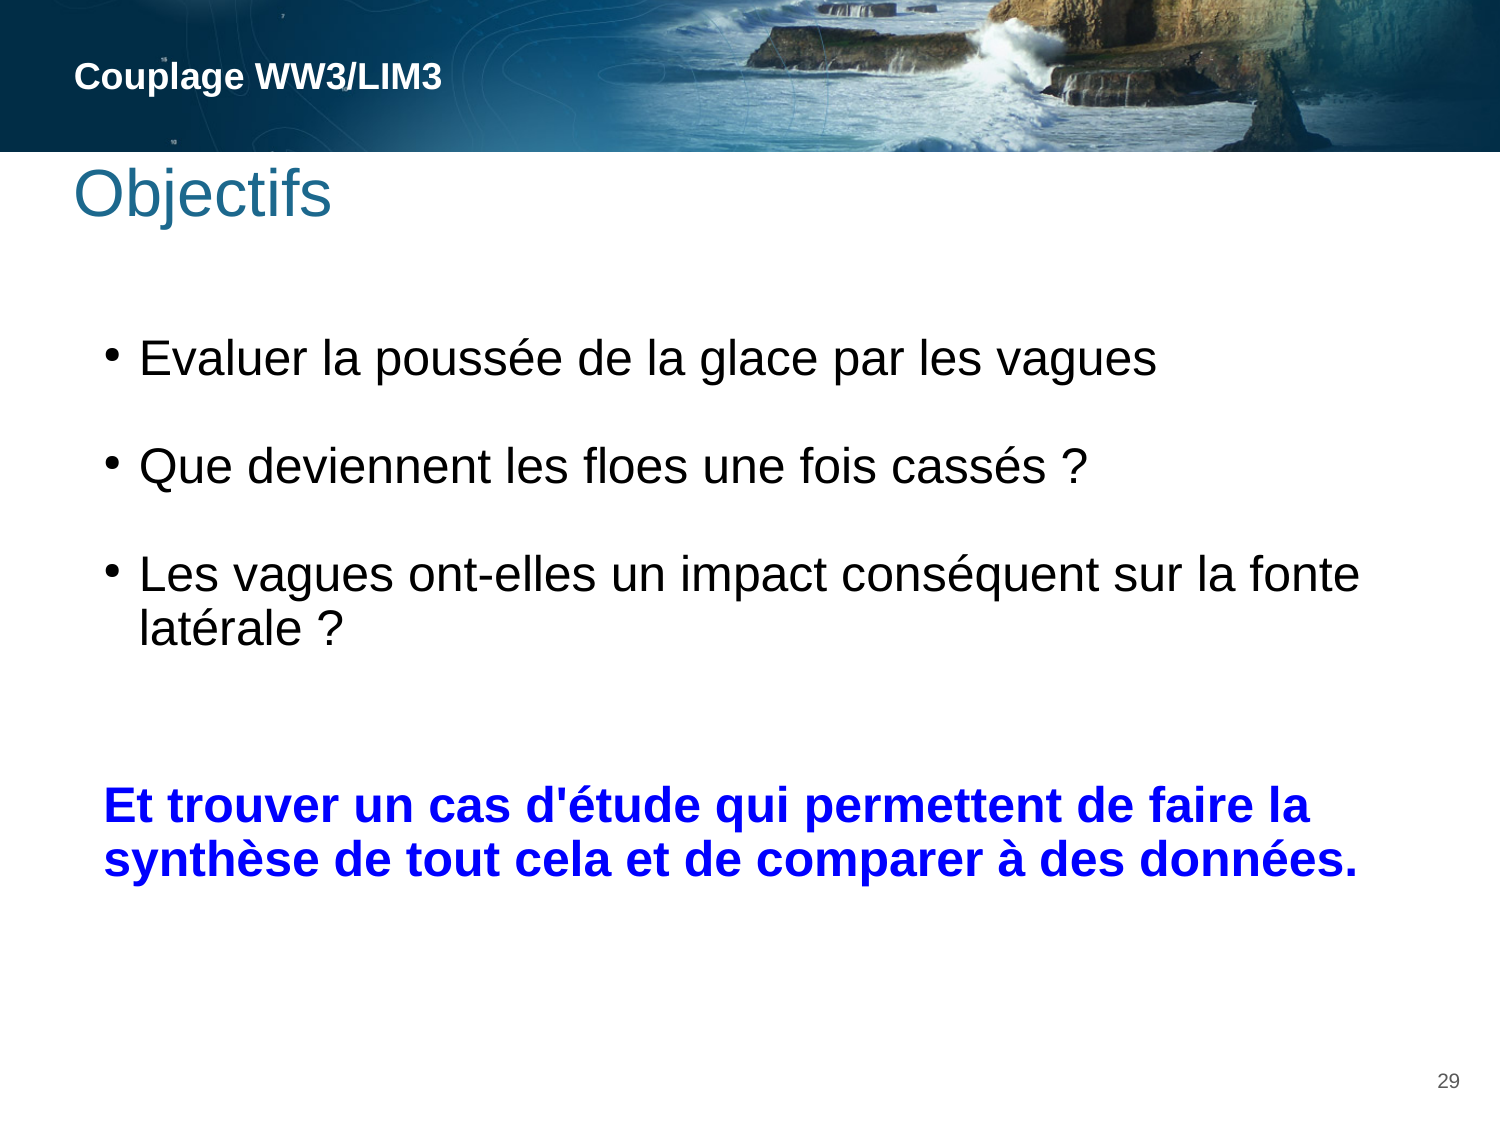

Couplage WW3/LIM3
# Objectifs
Evaluer la poussée de la glace par les vagues
Que deviennent les floes une fois cassés ?
Les vagues ont-elles un impact conséquent sur la fonte latérale ?
Et trouver un cas d'étude qui permettent de faire la synthèse de tout cela et de comparer à des données.
29